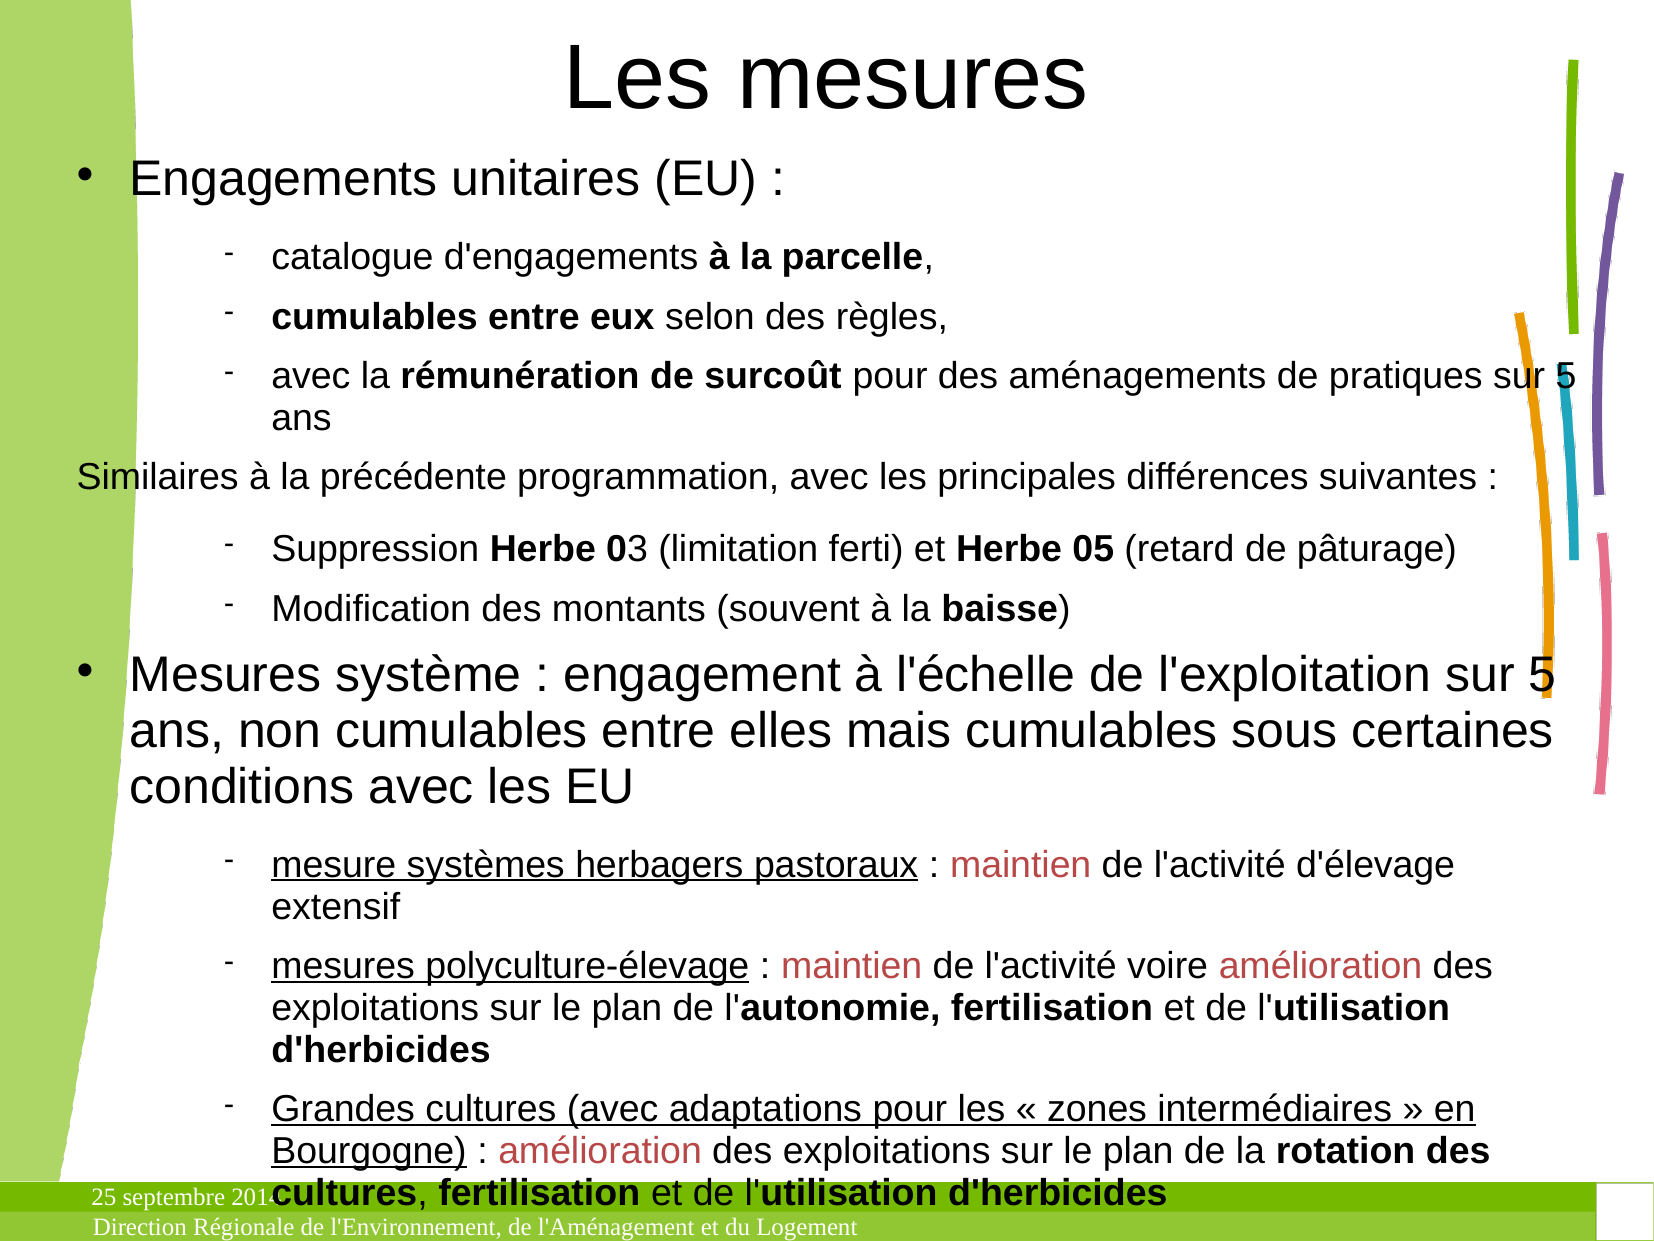

# Les mesures
Engagements unitaires (EU) :
catalogue d'engagements à la parcelle,
cumulables entre eux selon des règles,
avec la rémunération de surcoût pour des aménagements de pratiques sur 5 ans
Similaires à la précédente programmation, avec les principales différences suivantes :
Suppression Herbe 03 (limitation ferti) et Herbe 05 (retard de pâturage)
Modification des montants (souvent à la baisse)
Mesures système : engagement à l'échelle de l'exploitation sur 5 ans, non cumulables entre elles mais cumulables sous certaines conditions avec les EU
mesure systèmes herbagers pastoraux : maintien de l'activité d'élevage extensif
mesures polyculture-élevage : maintien de l'activité voire amélioration des exploitations sur le plan de l'autonomie, fertilisation et de l'utilisation d'herbicides
Grandes cultures (avec adaptations pour les « zones intermédiaires » en Bourgogne) : amélioration des exploitations sur le plan de la rotation des cultures, fertilisation et de l'utilisation d'herbicides